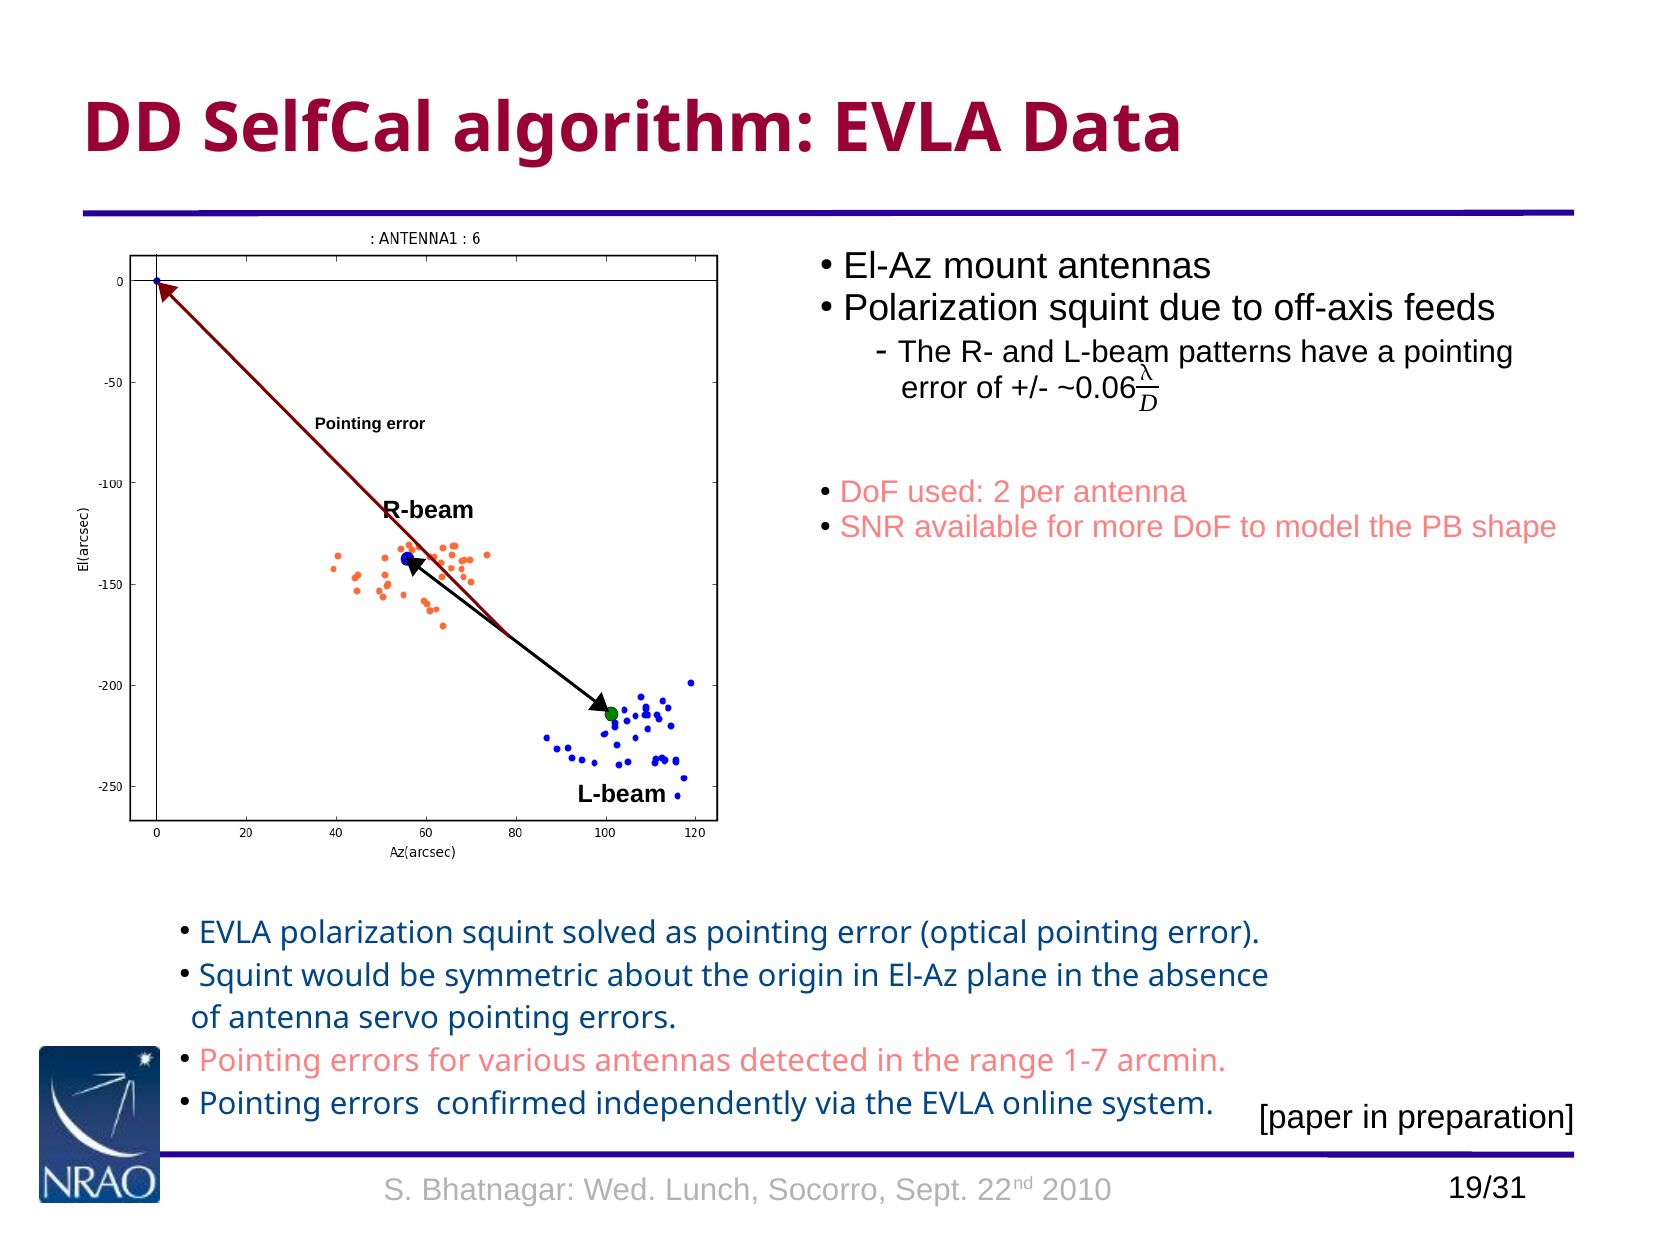

# DD SelfCal algorithm: EVLA Data
R-beam
Pointing error
L-beam
Pointing error
R-beam
L-beam
 El-Az mount antennas
 Polarization squint due to off-axis feeds
 - The R- and L-beam patterns have a pointing
 error of +/- ~0.06
 DoF used: 2 per antenna
 SNR available for more DoF to model the PB shape
 EVLA polarization squint solved as pointing error (optical pointing error).
 Squint would be symmetric about the origin in El-Az plane in the absence
of antenna servo pointing errors.
 Pointing errors for various antennas detected in the range 1-7 arcmin.
 Pointing errors confirmed independently via the EVLA online system.
[paper in preparation]